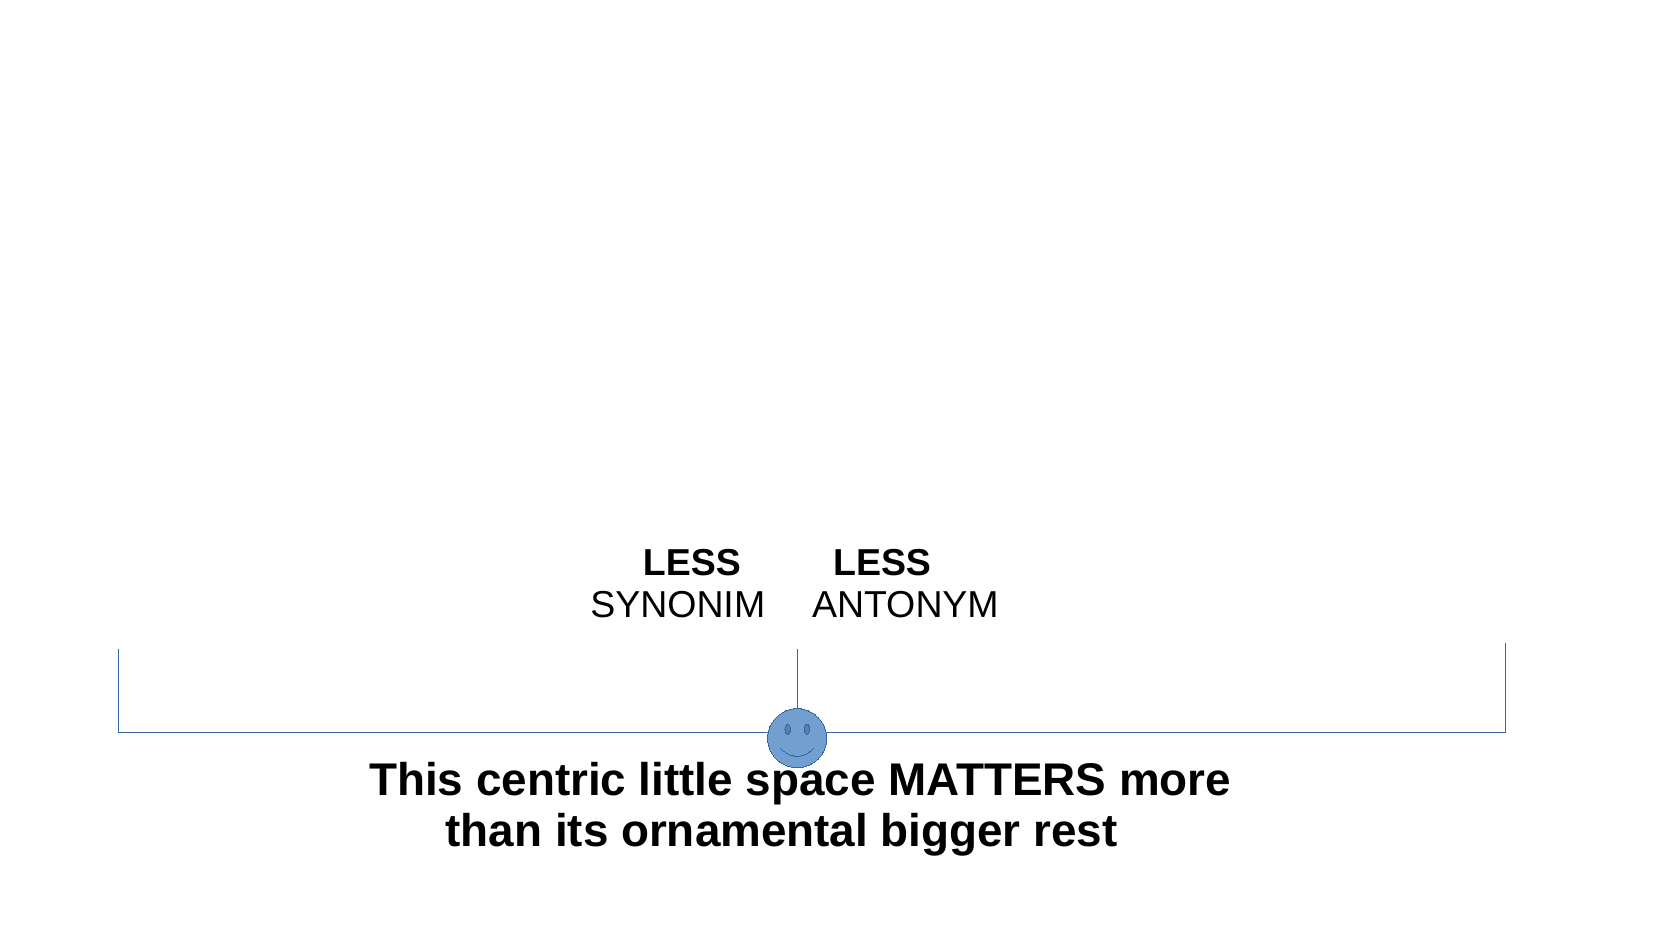

LESS
 SYNONIM
 LESS ANTONYM
This centric little space MATTERS more
 than its ornamental bigger rest